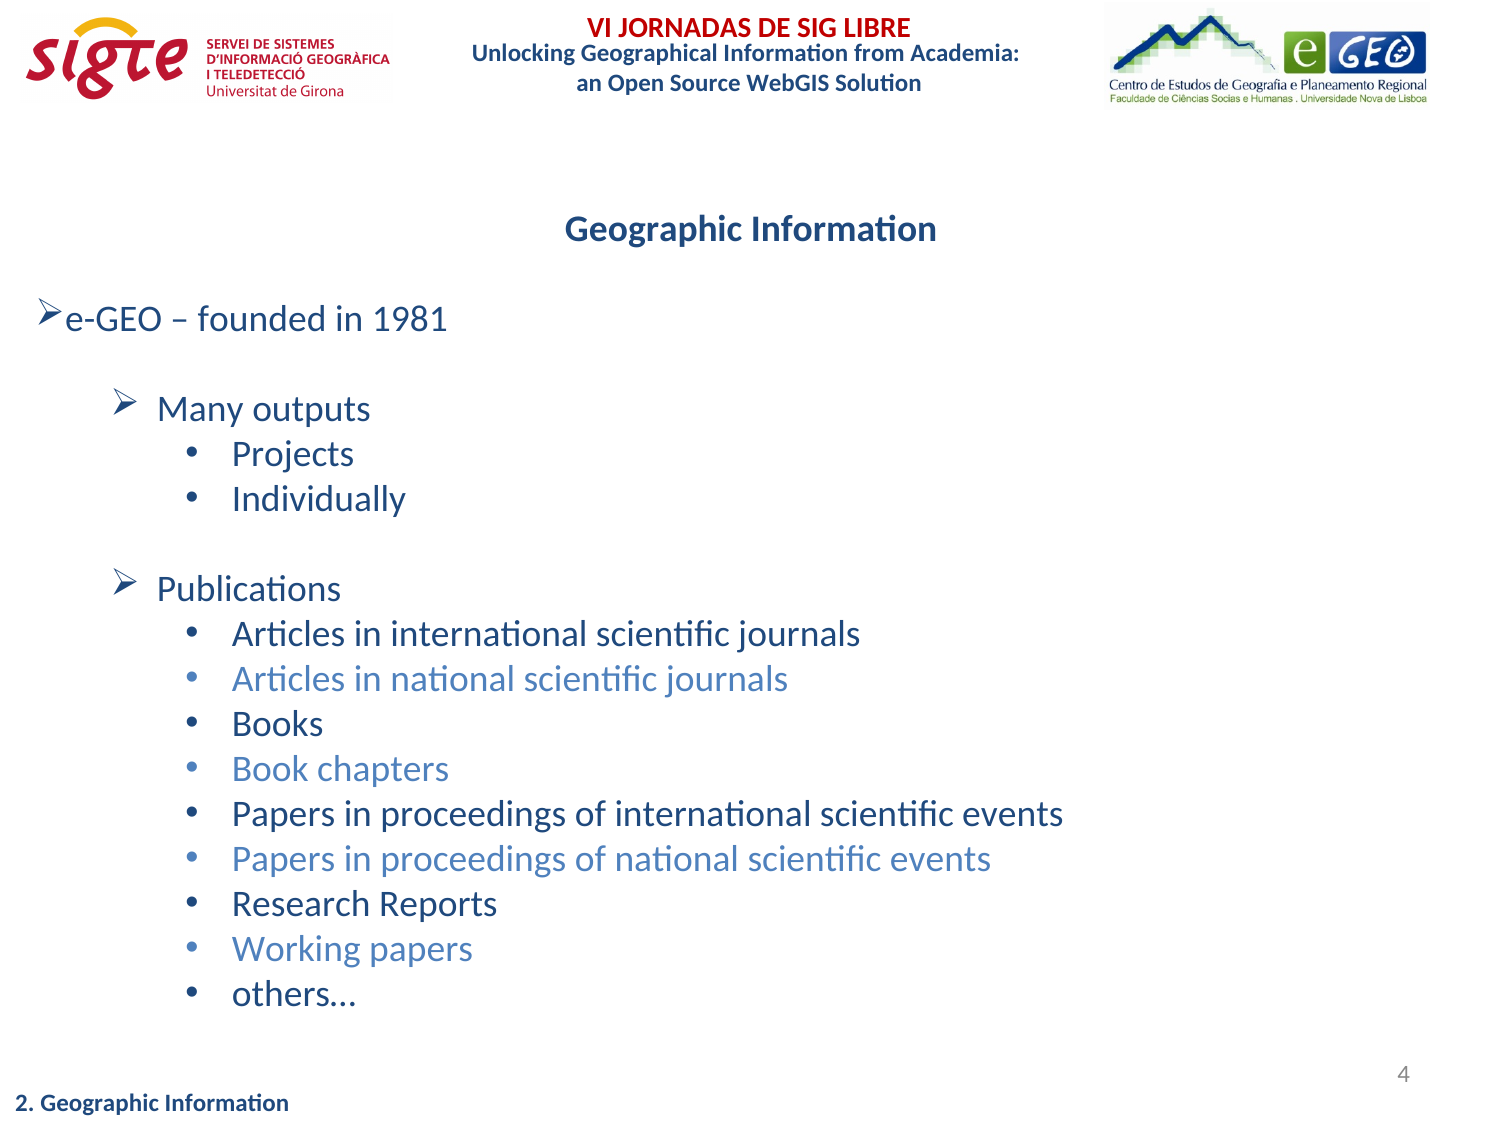

VI JORNADAS DE SIG LIBRE
Unlocking Geographical Information from Academia:
an Open Source WebGIS Solution
Geographic Information
e-GEO – founded in 1981
Many outputs
Projects
Individually
Publications
Articles in international scientific journals
Articles in national scientific journals
Books
Book chapters
Papers in proceedings of international scientific events
Papers in proceedings of national scientific events
Research Reports
Working papers
others…
2. Geographic Information